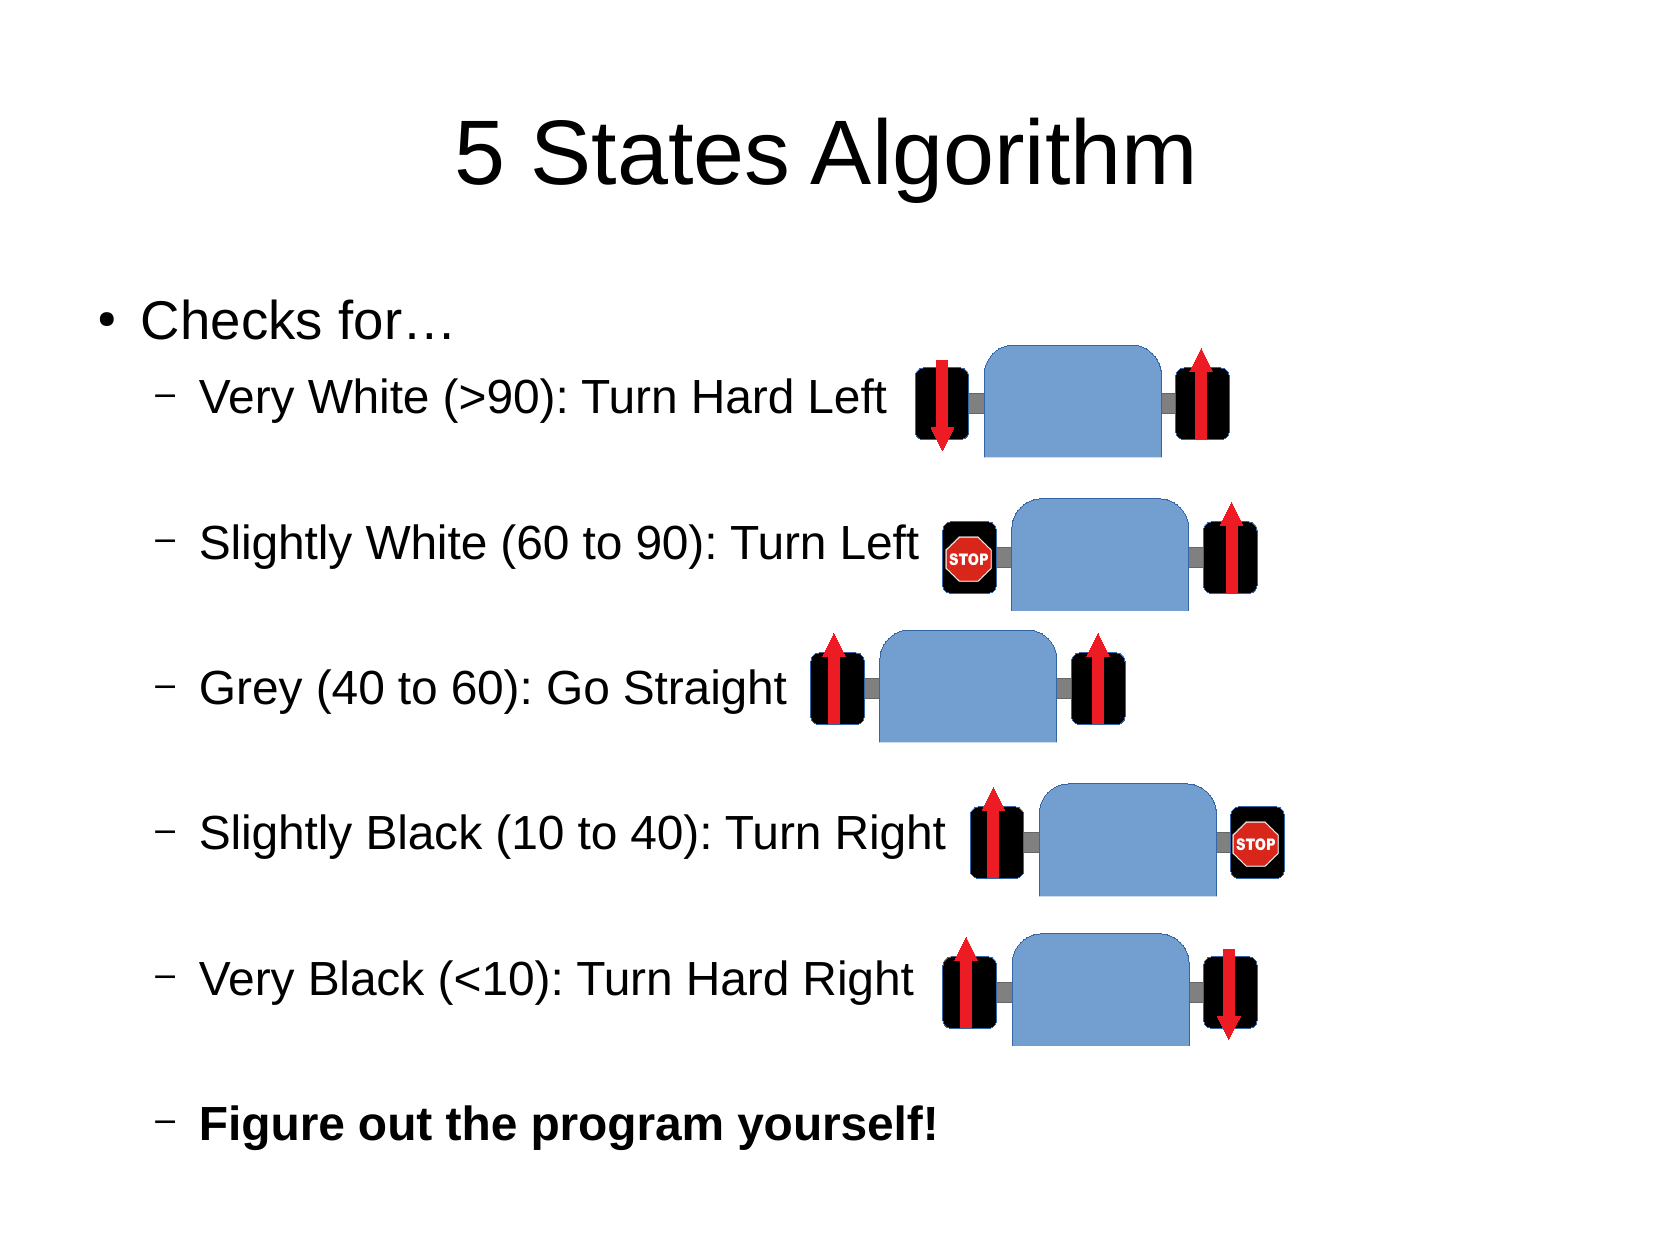

# 5 States Algorithm
Checks for…
Very White (>90): Turn Hard Left
Slightly White (60 to 90): Turn Left
Grey (40 to 60): Go Straight
Slightly Black (10 to 40): Turn Right
Very Black (<10): Turn Hard Right
Figure out the program yourself!